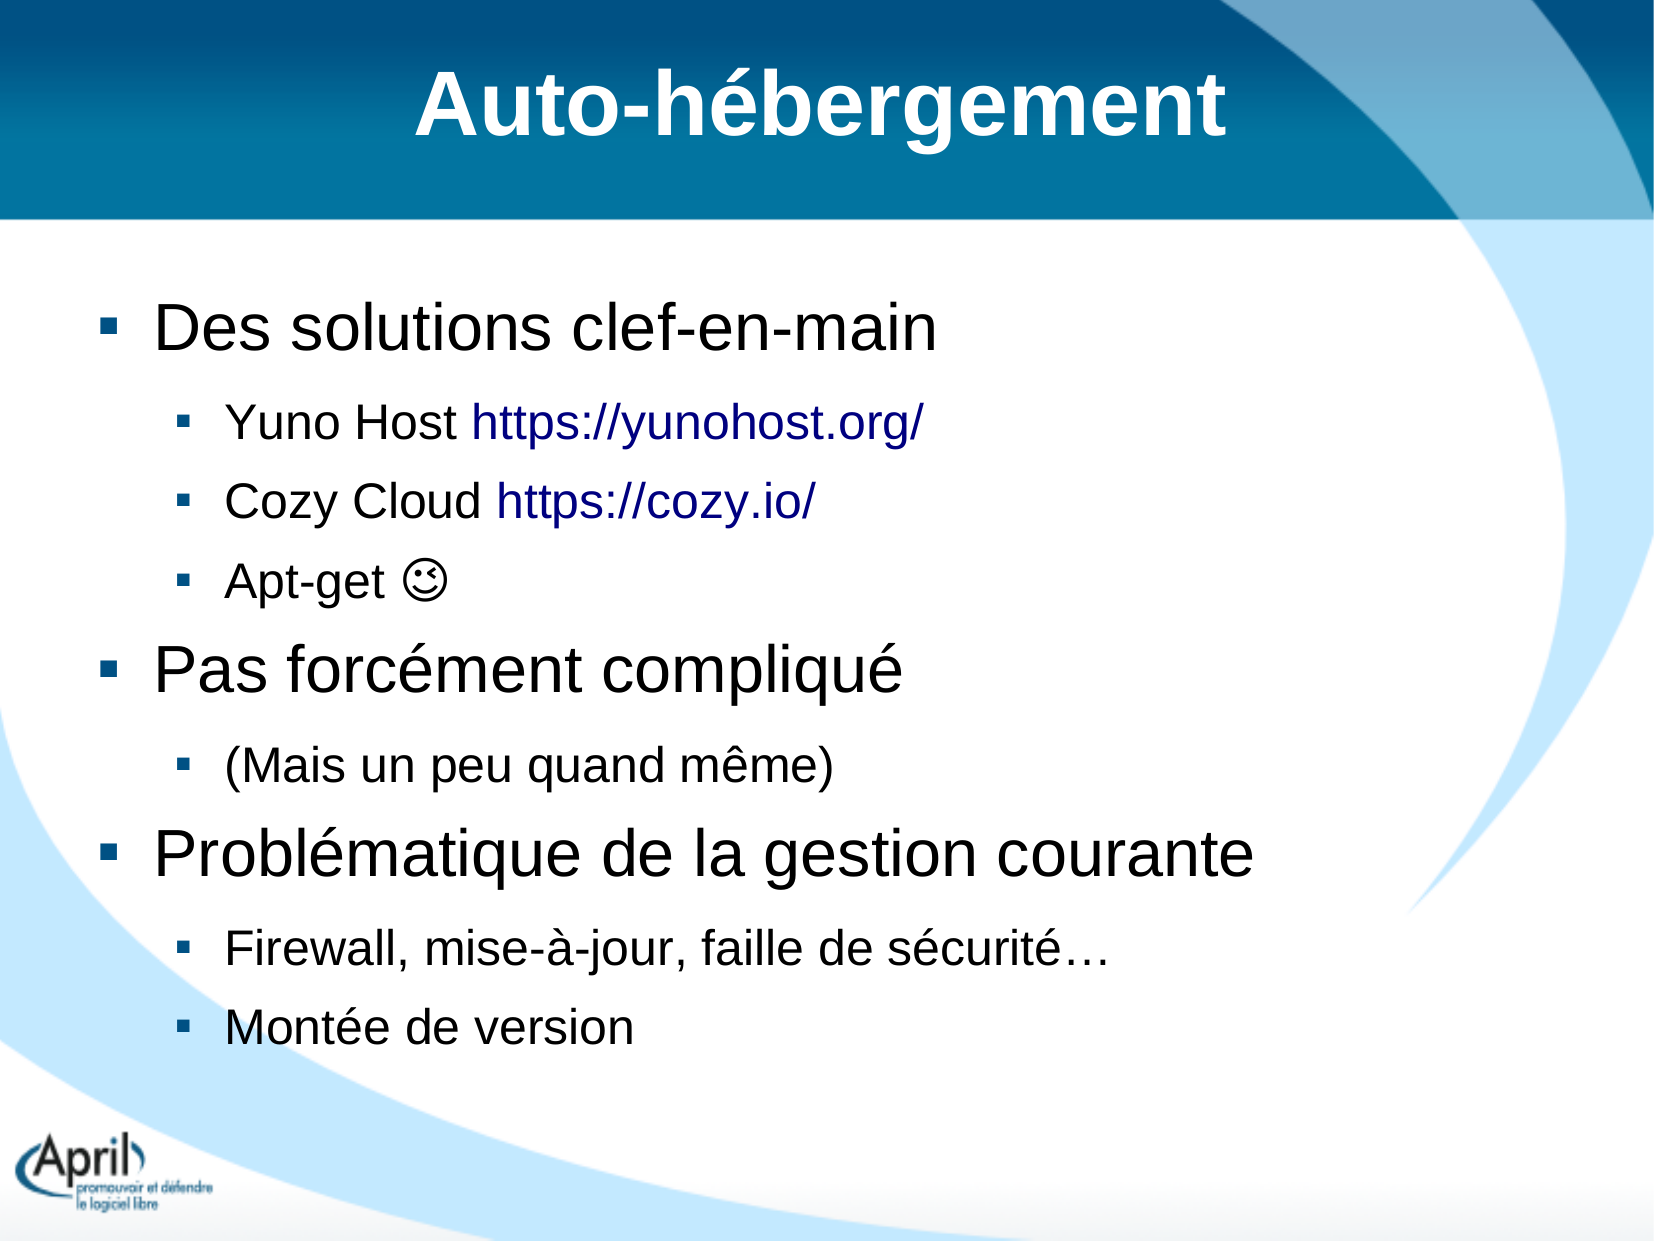

# Auto-hébergement
Des solutions clef-en-main
Yuno Host https://yunohost.org/
Cozy Cloud https://cozy.io/
Apt-get 😉
Pas forcément compliqué
(Mais un peu quand même)
Problématique de la gestion courante
Firewall, mise-à-jour, faille de sécurité…
Montée de version